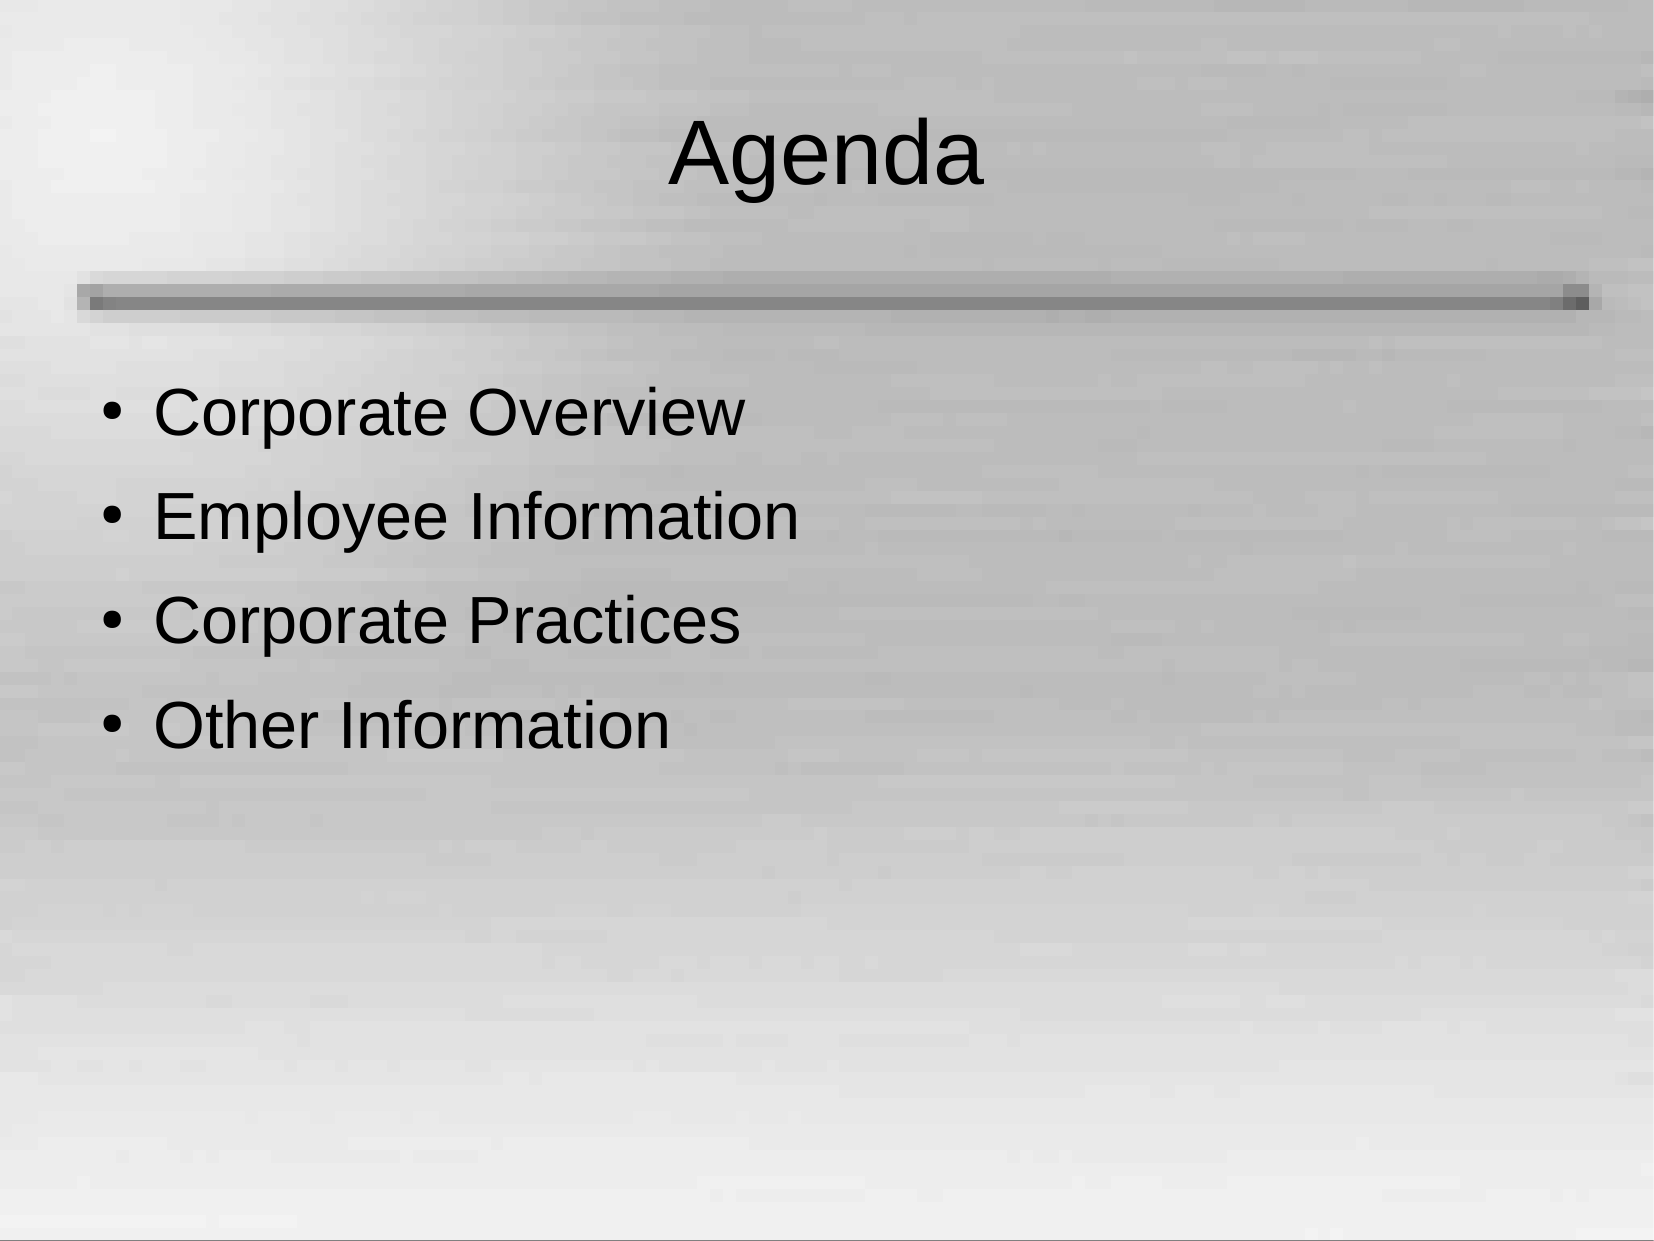

# Agenda
Corporate Overview
Employee Information
Corporate Practices
Other Information